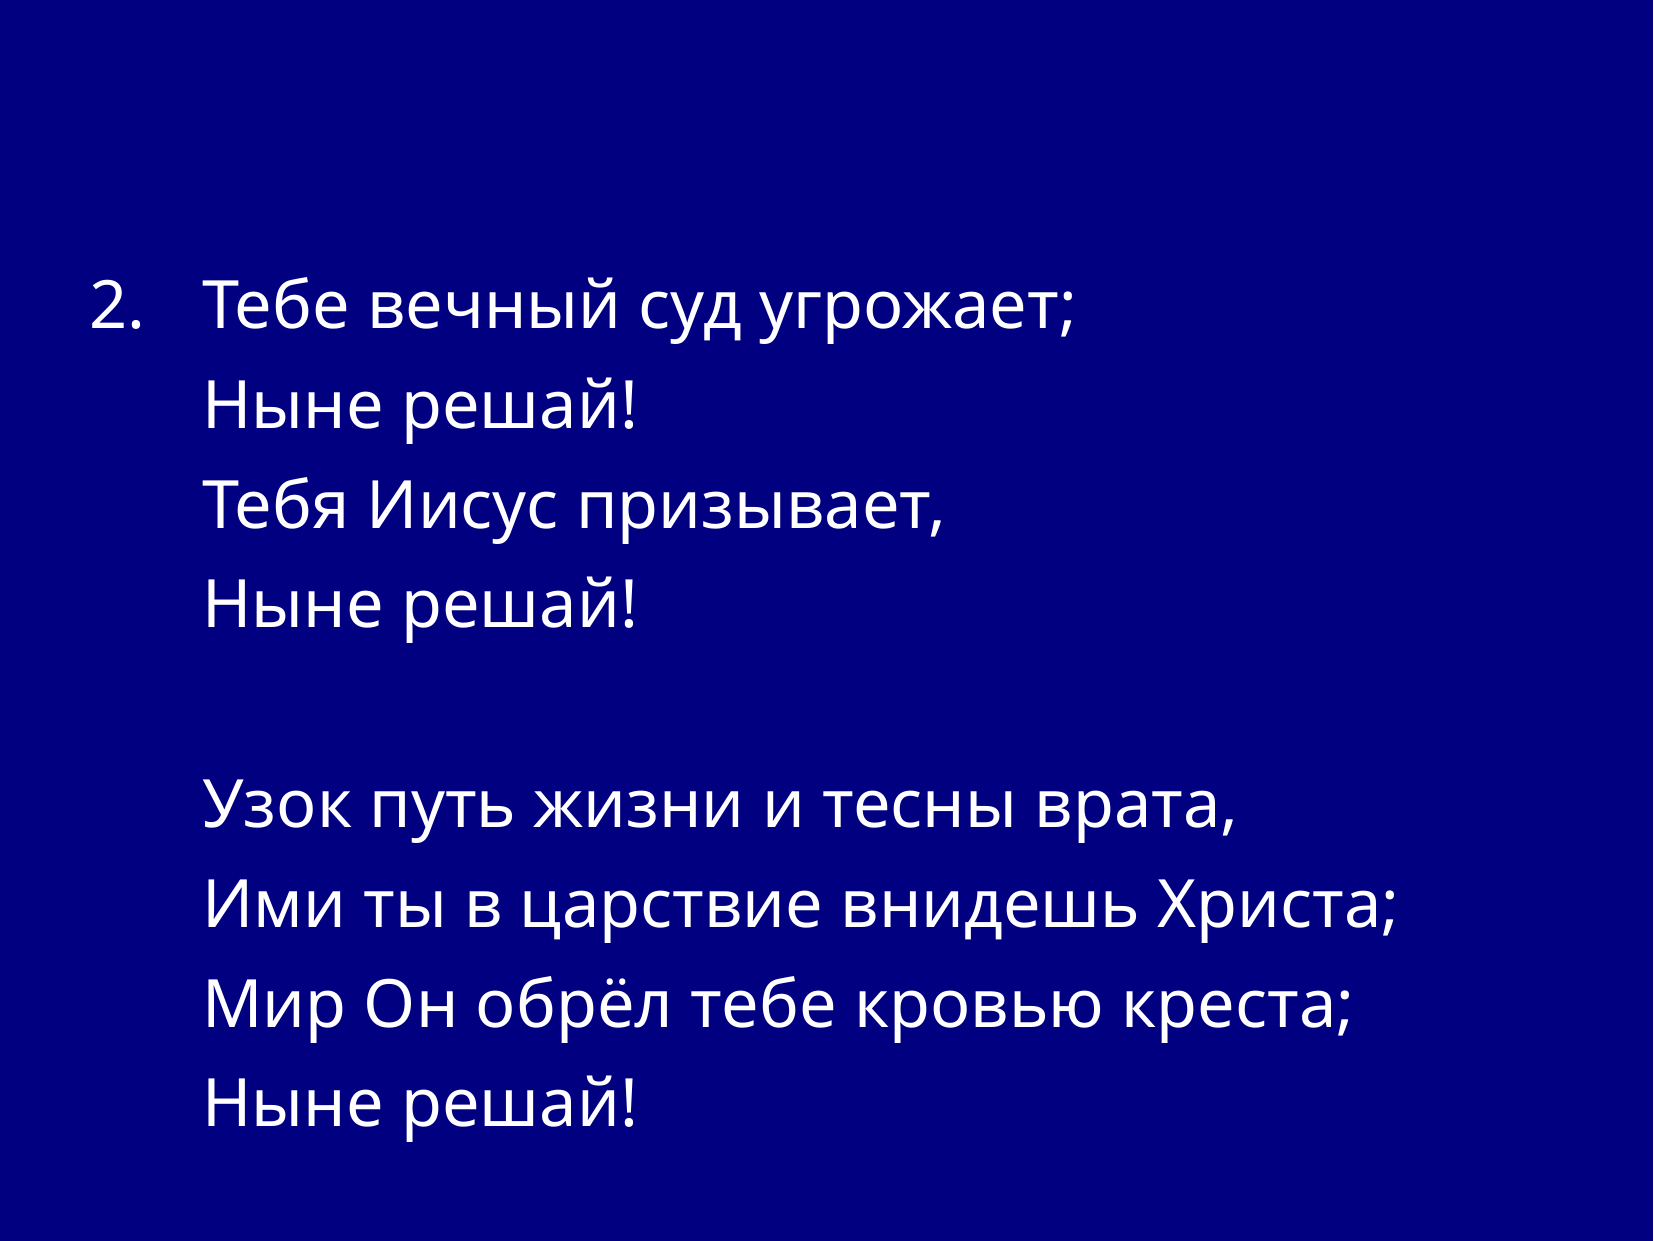

2.	Тебе вечный суд угрожает;
	Ныне решай!
	Тебя Иисус призывает,
	Ныне решай!
	Узок путь жизни и тесны врата,
	Ими ты в царствие внидешь Христа;
	Мир Он обрёл тебе кровью креста;
	Ныне решай!